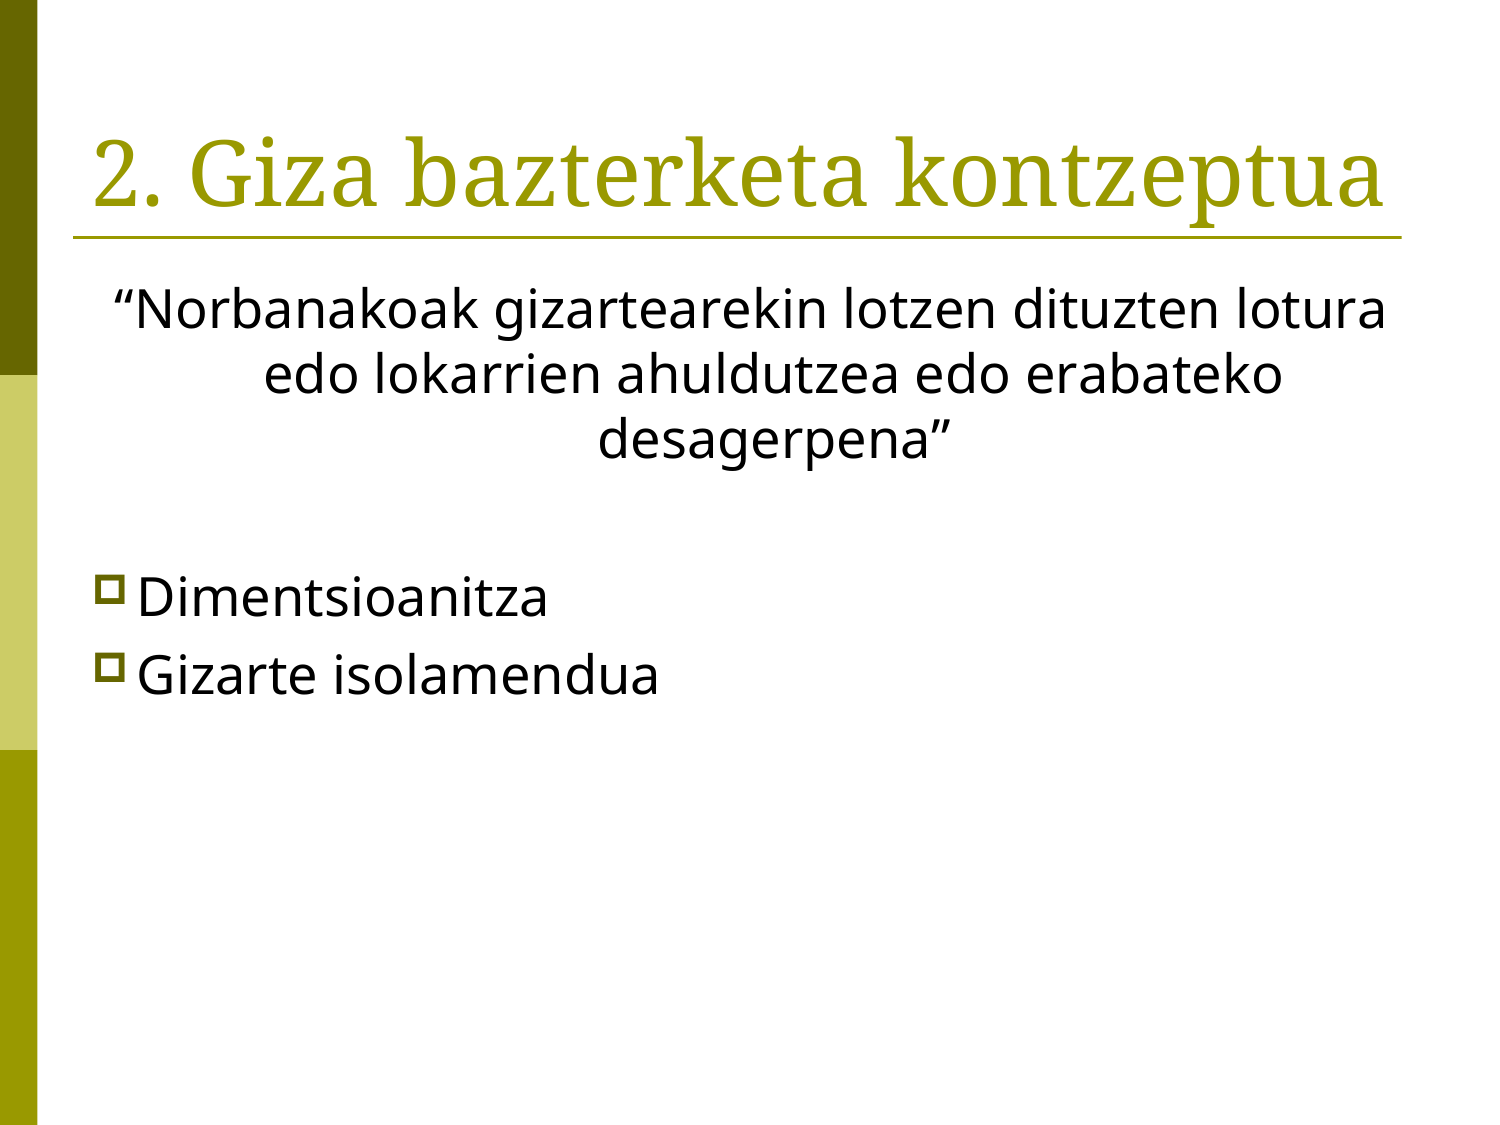

# 2. Giza bazterketa kontzeptua
“Norbanakoak gizartearekin lotzen dituzten lotura edo lokarrien ahuldutzea edo erabateko desagerpena”
Dimentsioanitza
Gizarte isolamendua